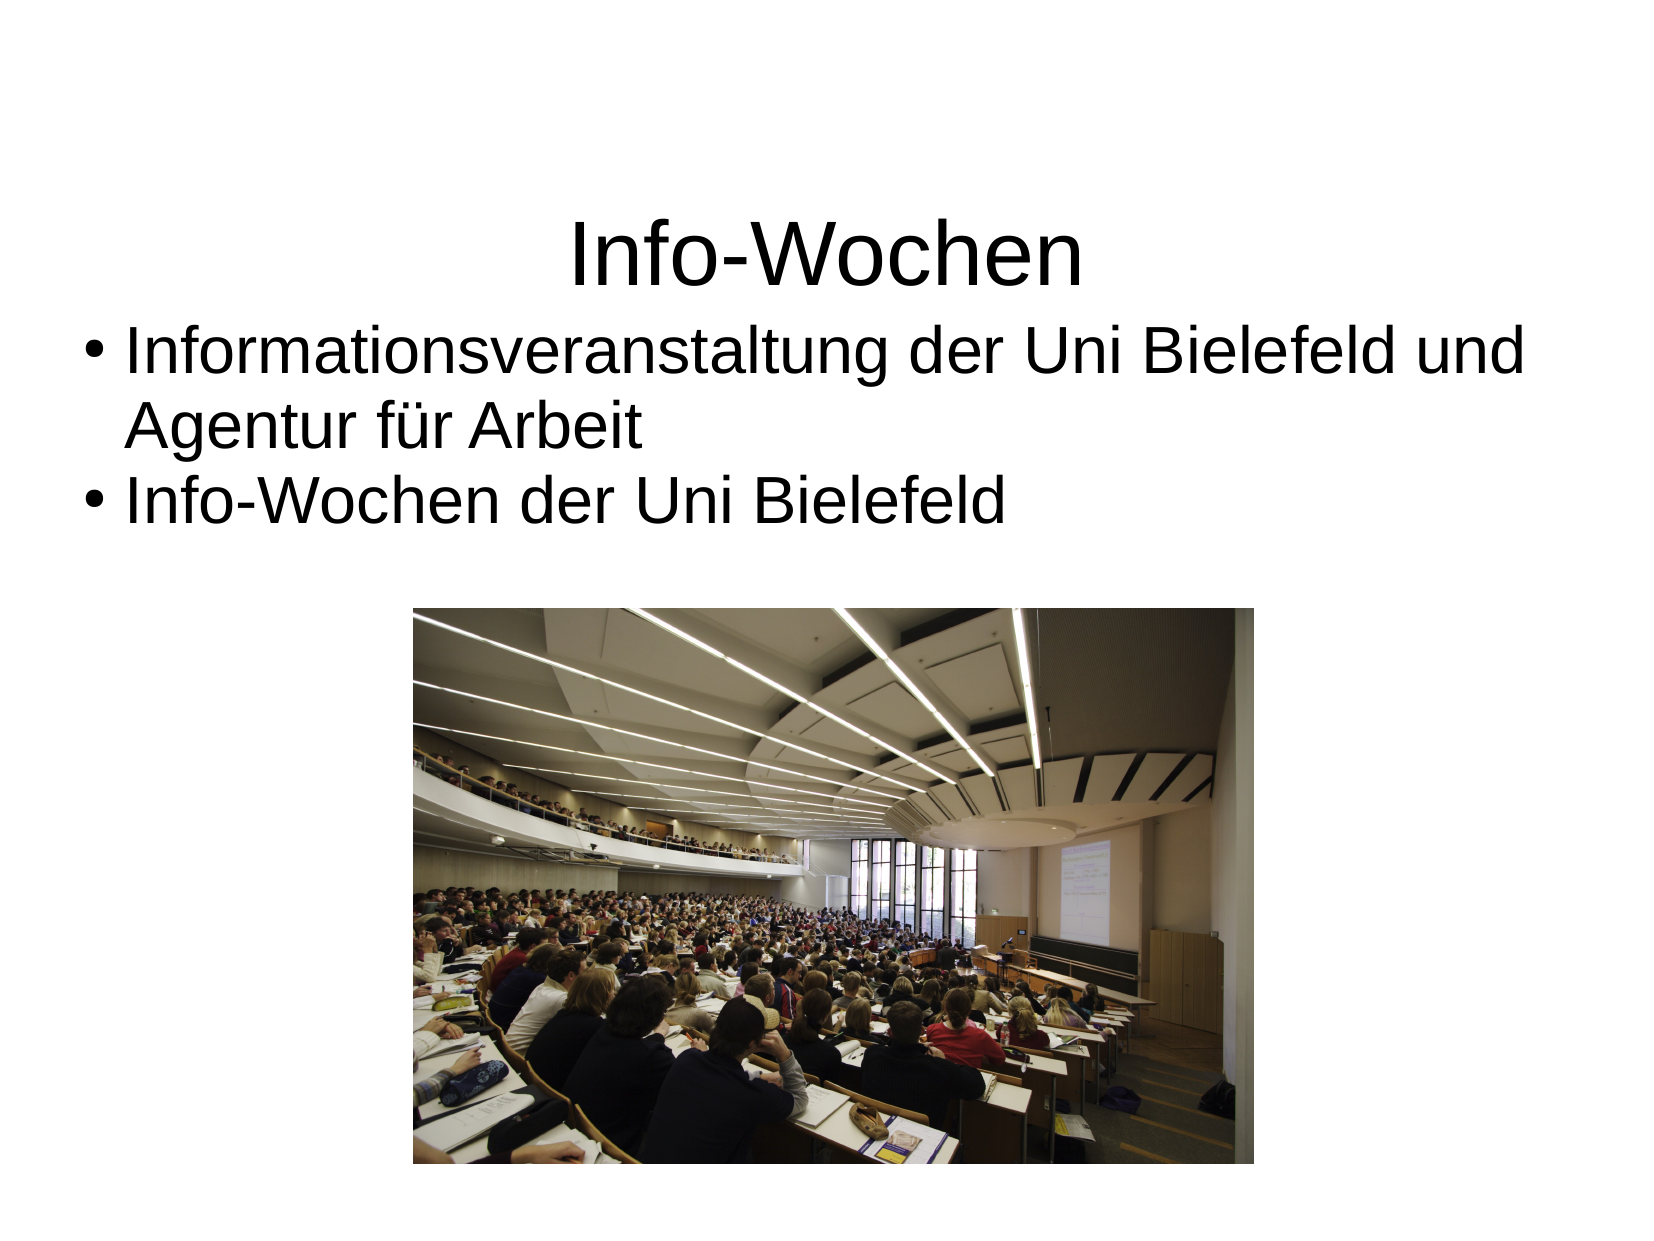

# Info-Wochen
 Informationsveranstaltung der Uni Bielefeld und
 Agentur für Arbeit
 Info-Wochen der Uni Bielefeld